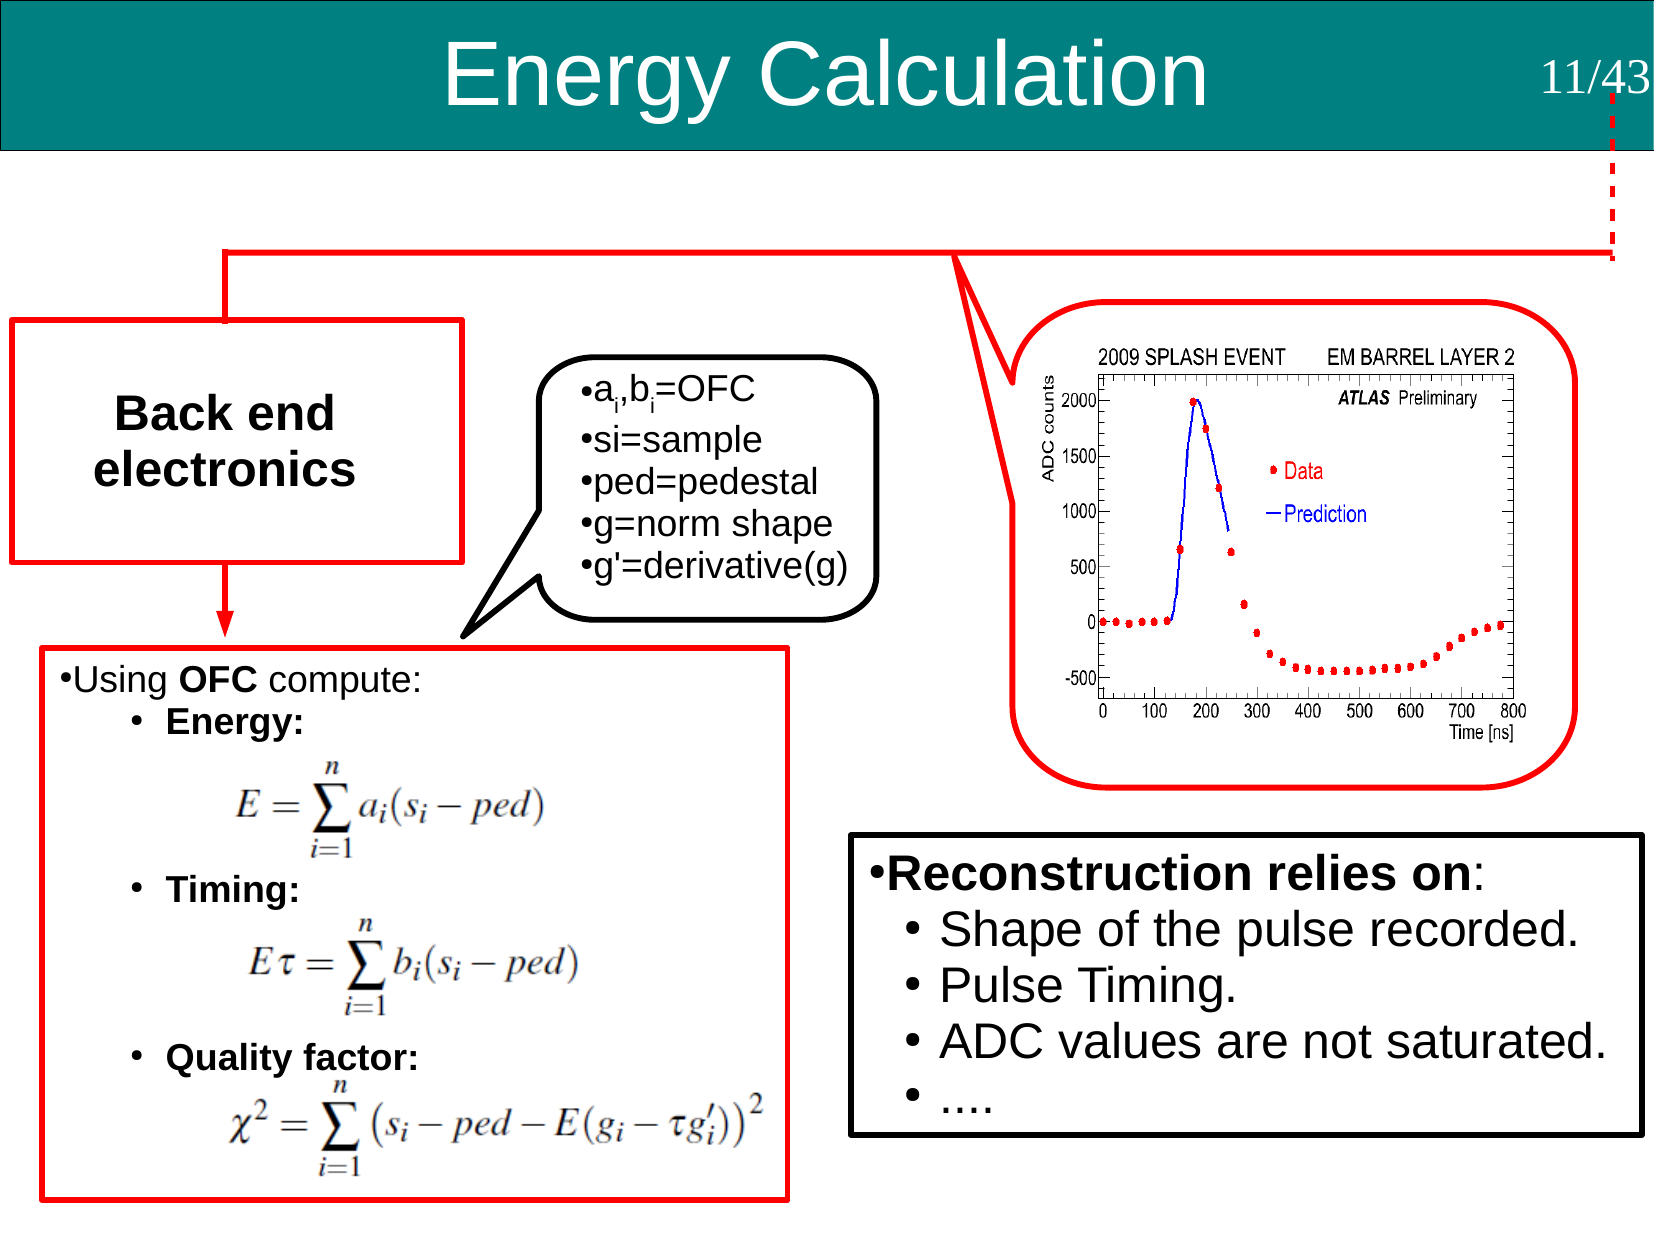

# Energy Calculation
11
ai,bi=OFC
si=sample
ped=pedestal
g=norm shape
g'=derivative(g)
Back end electronics
Using OFC compute:
Energy:
Timing:
Quality factor:
Reconstruction relies on:
Shape of the pulse recorded.
Pulse Timing.
ADC values are not saturated.
....